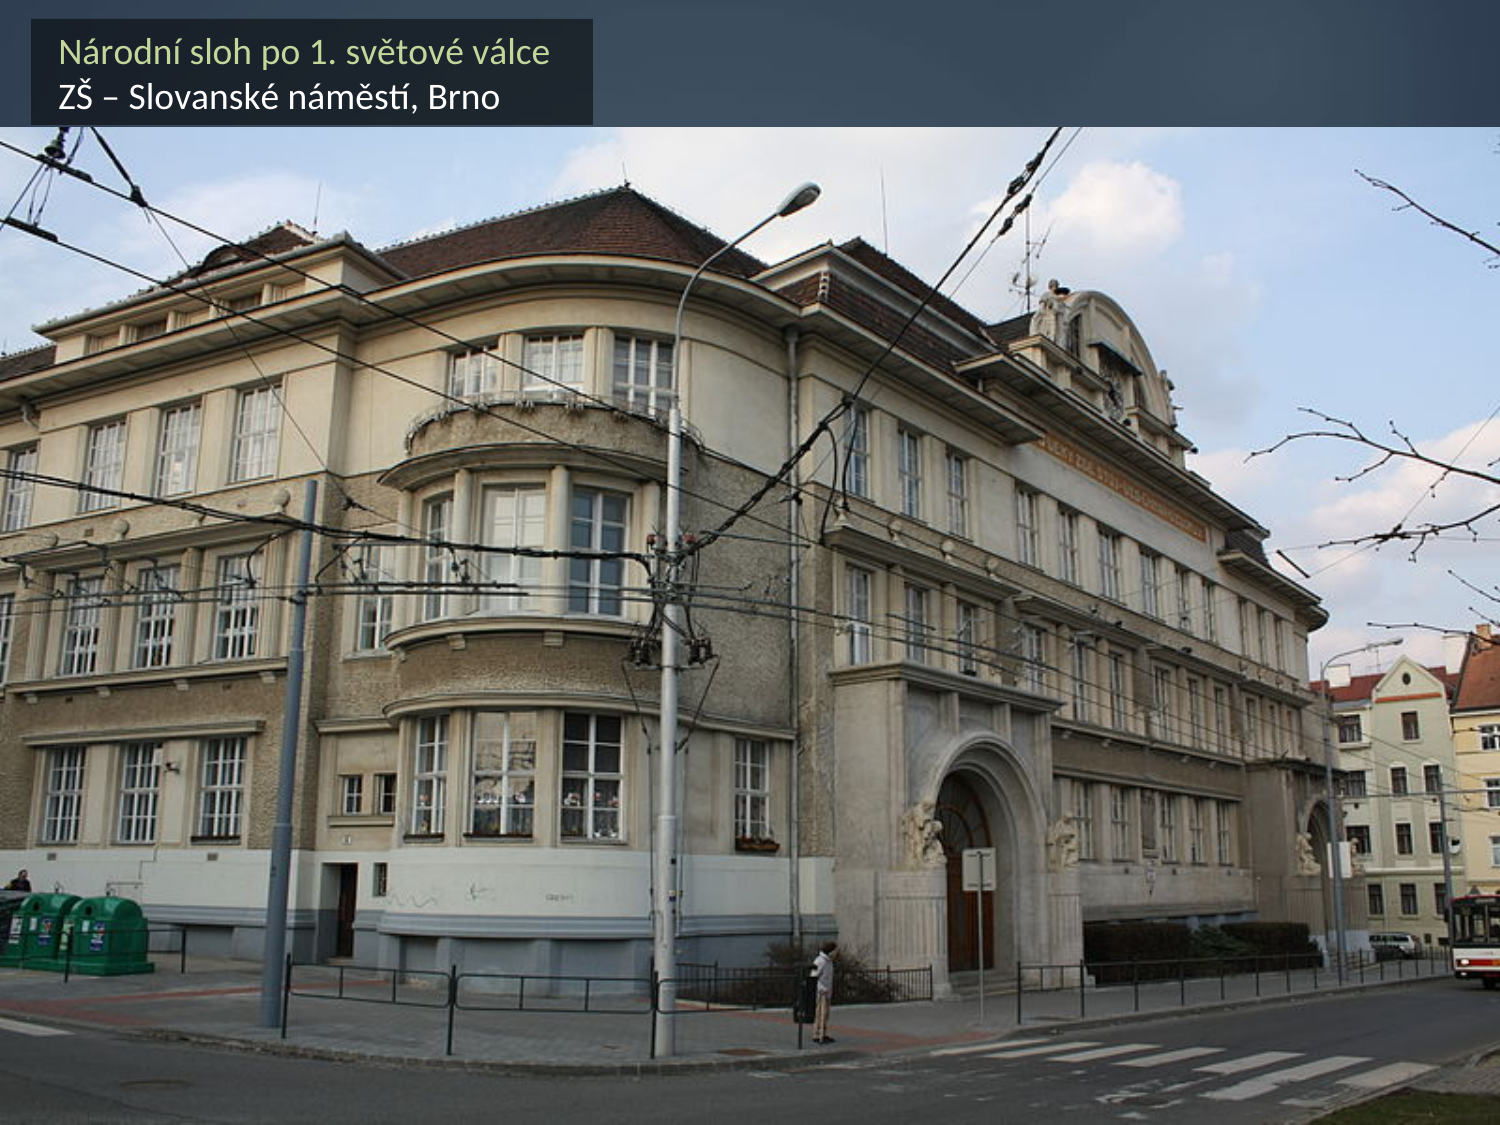

Národní sloh po 1. světové válce
ZŠ – Slovanské náměstí, Brno